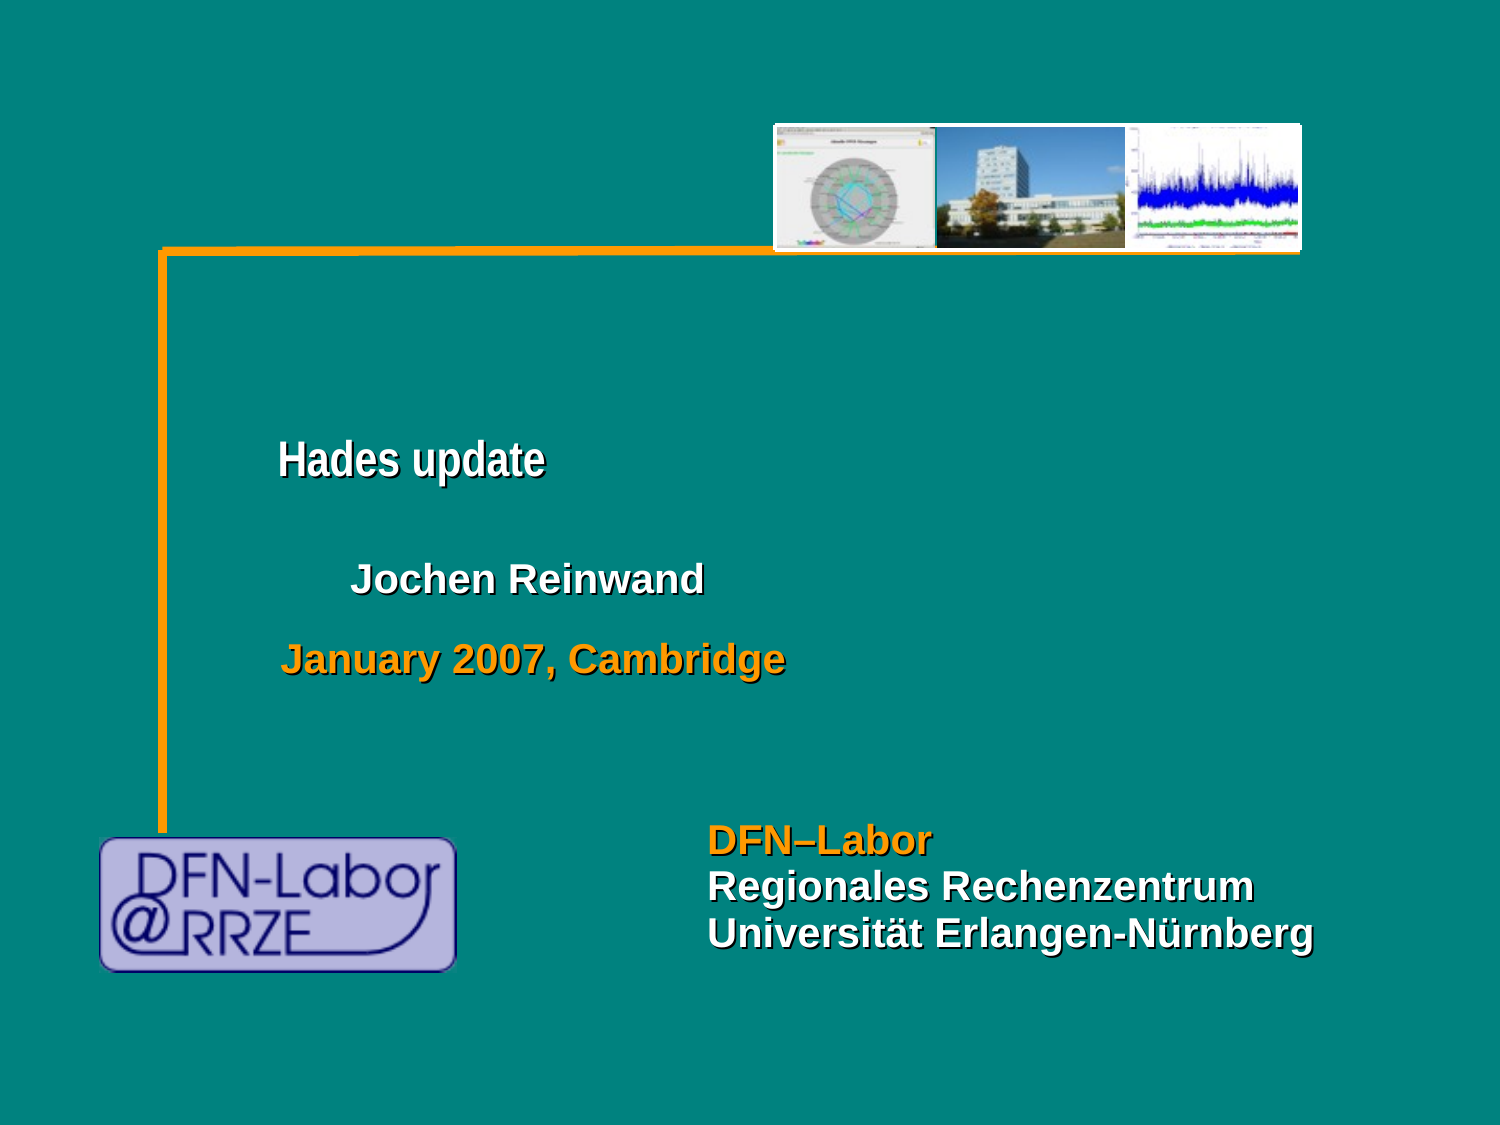

# Hades update
Jochen Reinwand
January 2007, Cambridge